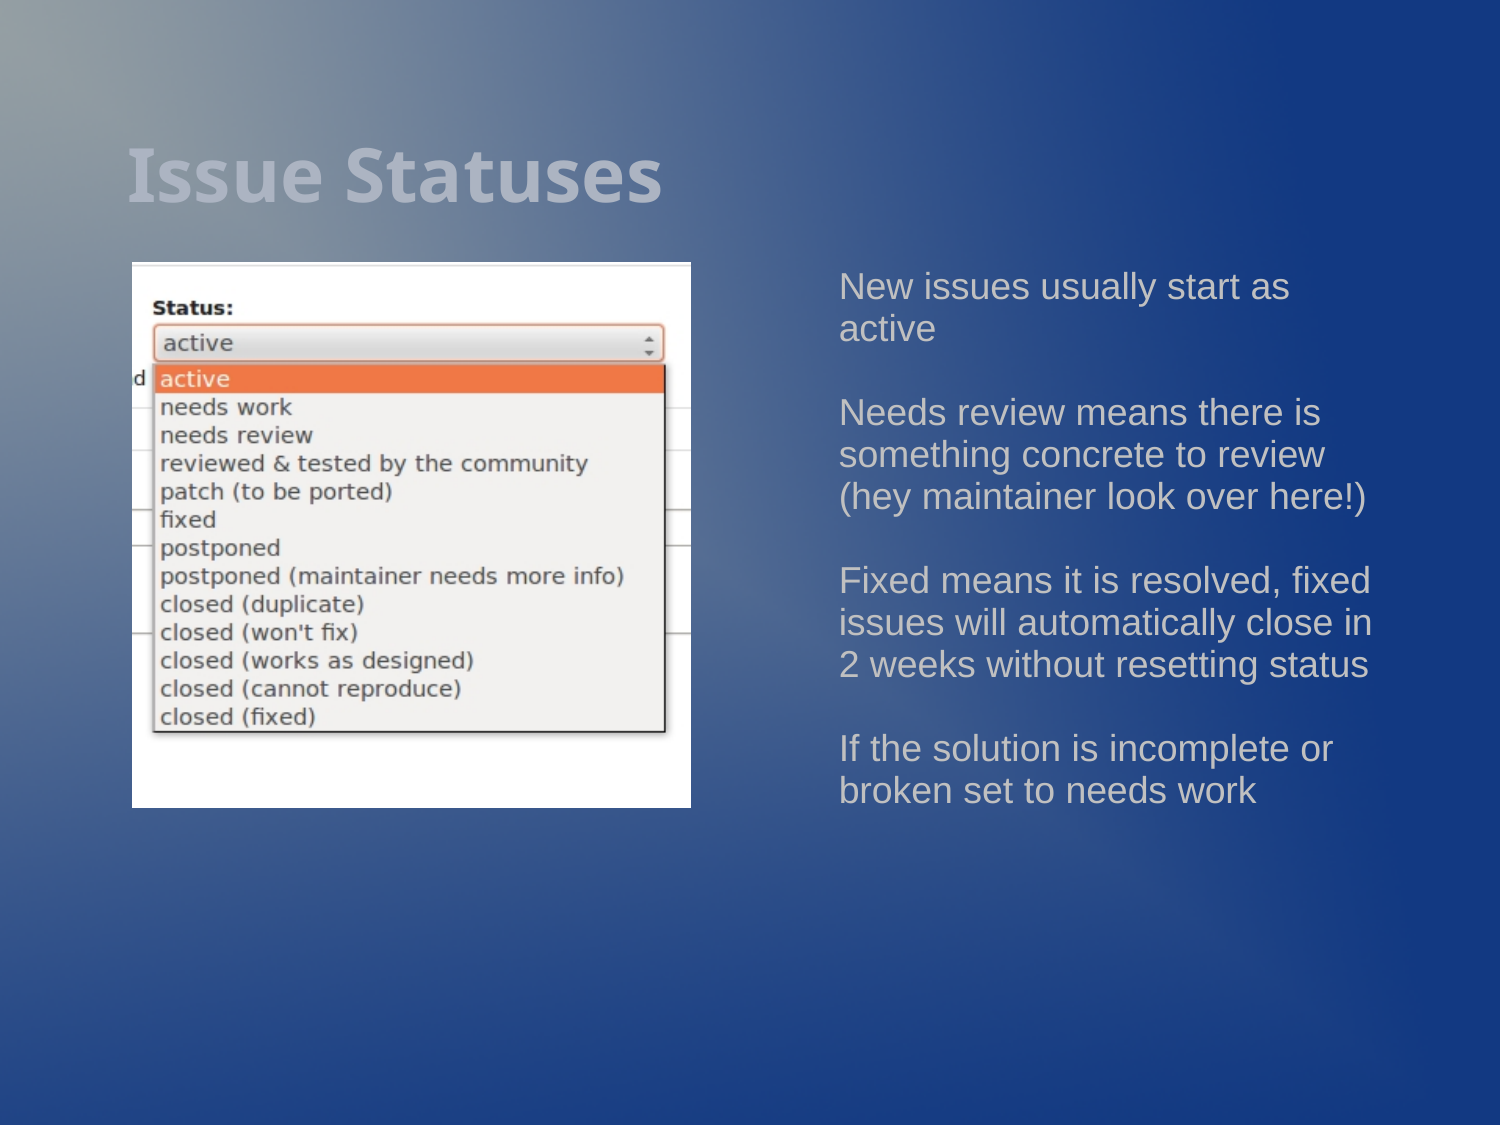

# Issue Statuses
New issues usually start as active
Needs review means there is something concrete to review (hey maintainer look over here!)
Fixed means it is resolved, fixed issues will automatically close in 2 weeks without resetting status
If the solution is incomplete or broken set to needs work